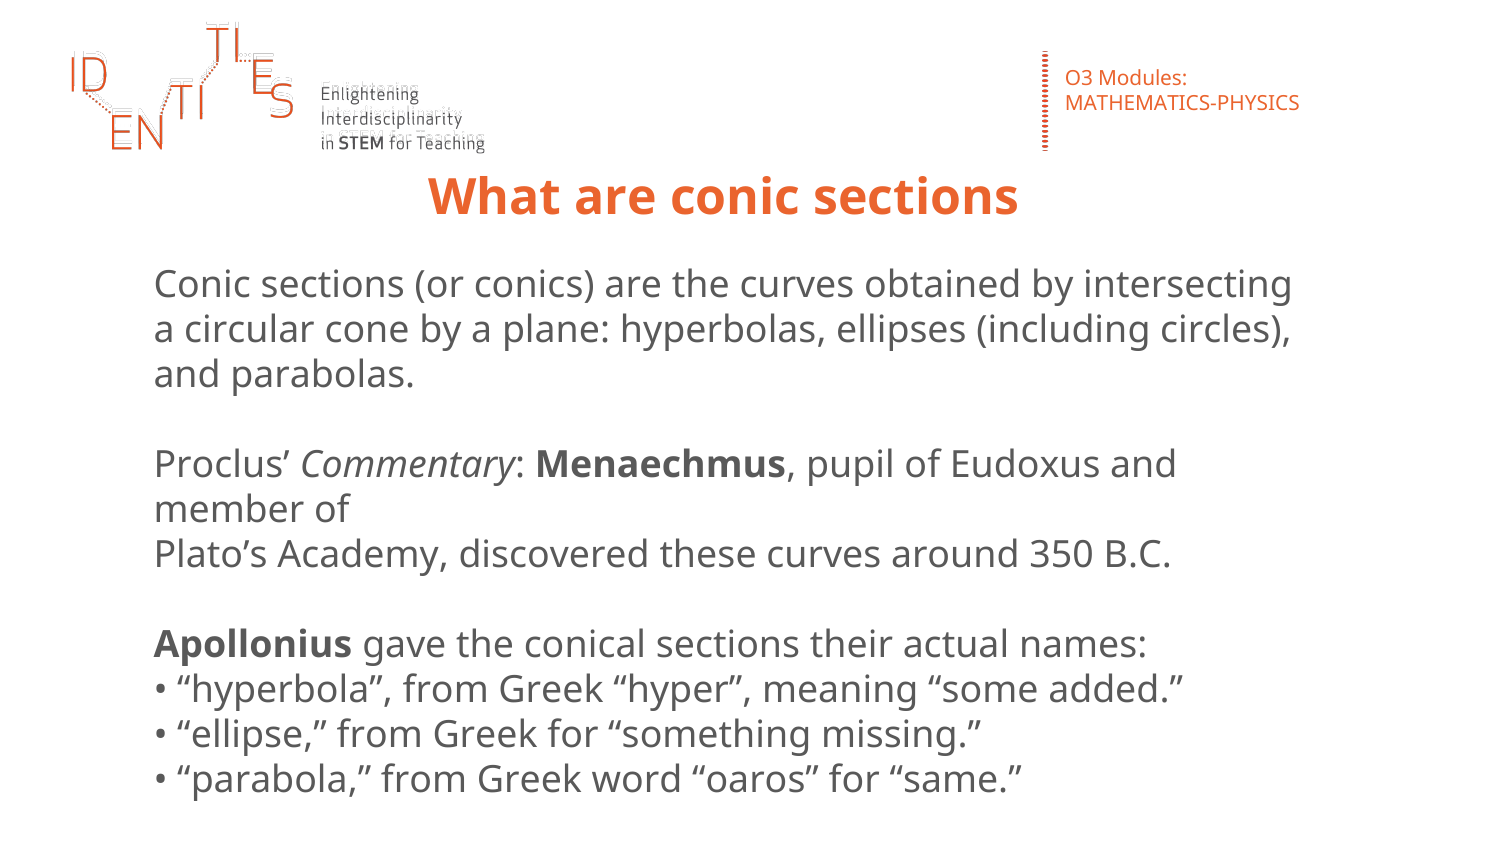

O3 Modules:
MATHEMATICS-PHYSICS
What are conic sections
Conic sections (or conics) are the curves obtained by intersecting a circular cone by a plane: hyperbolas, ellipses (including circles), and parabolas.
Proclus’ Commentary: Menaechmus, pupil of Eudoxus and member of
Plato’s Academy, discovered these curves around 350 B.C.
Apollonius gave the conical sections their actual names:
• “hyperbola”, from Greek “hyper”, meaning “some added.”
• “ellipse,” from Greek for “something missing.”
• “parabola,” from Greek word “oaros” for “same.”
https://math.uh.edu/~shanyuji/History/h-11.pdf